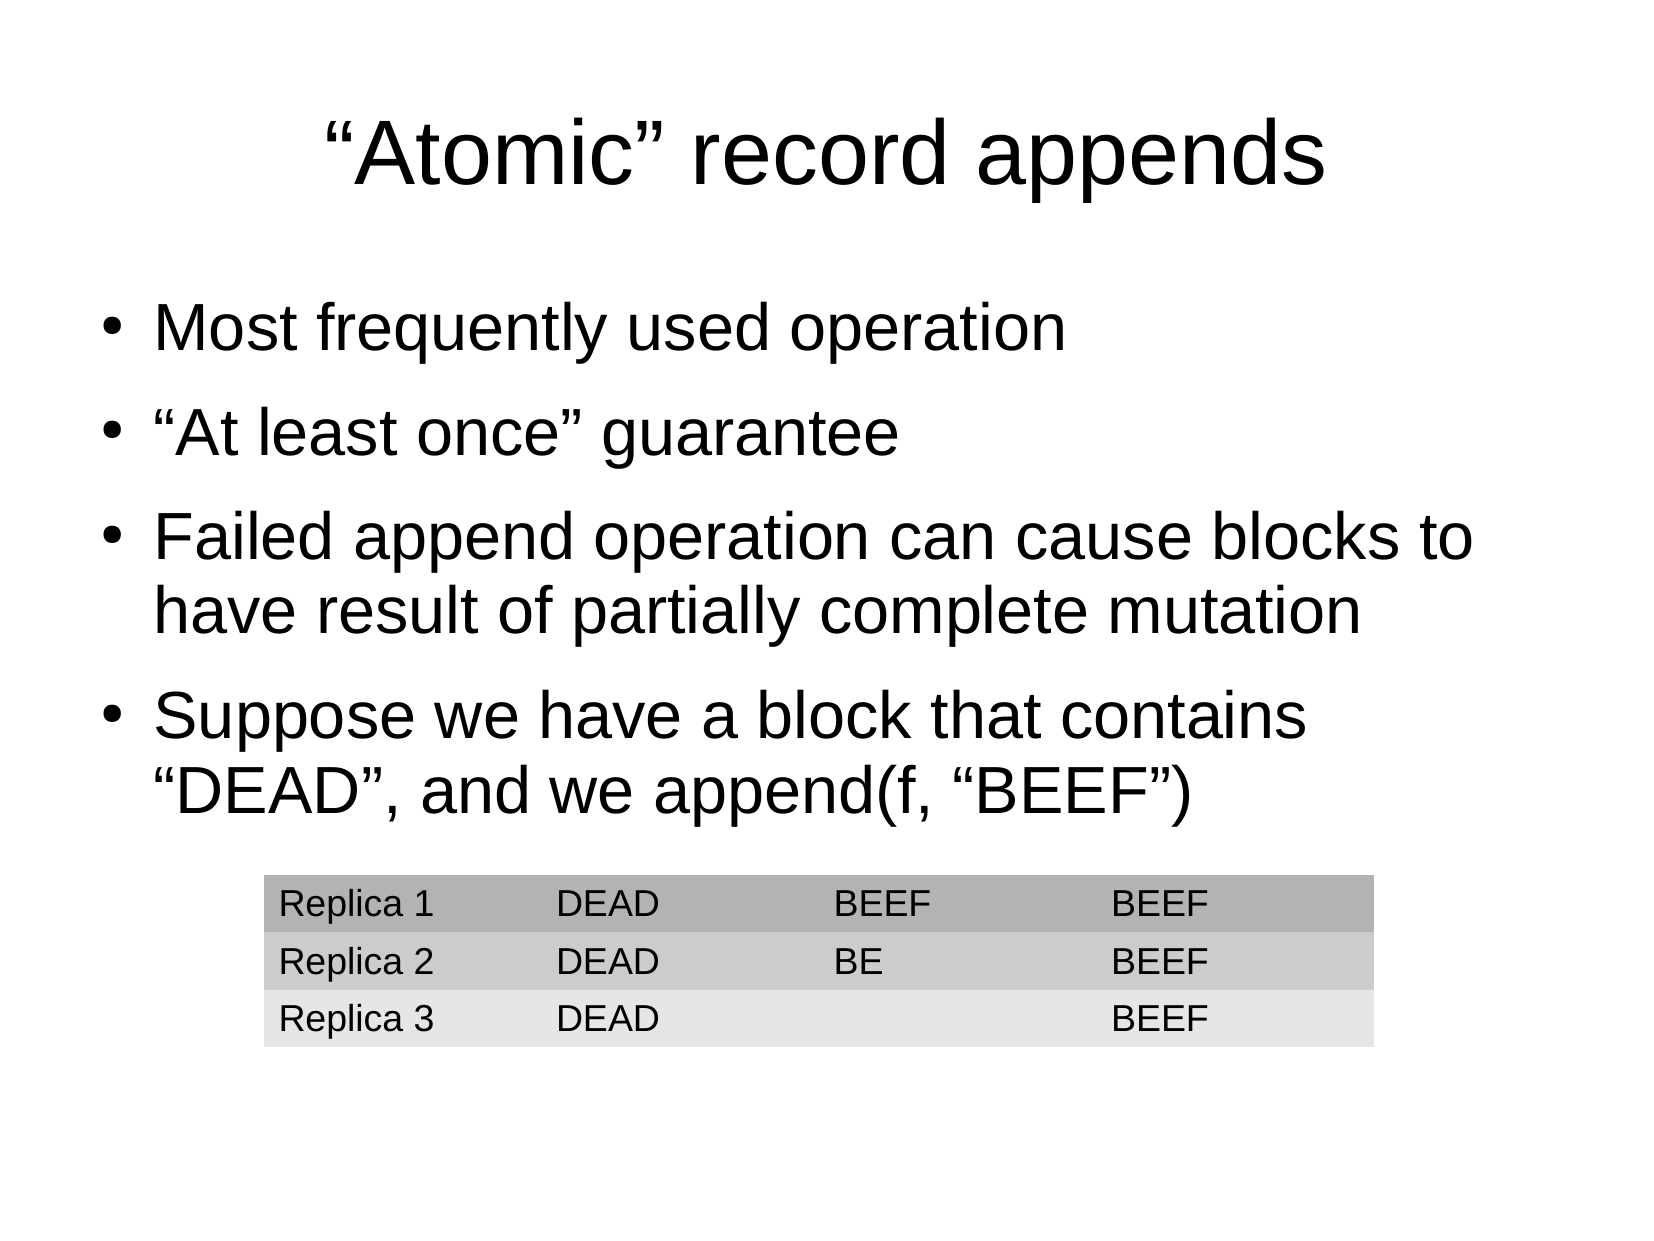

# “Atomic” record appends
Most frequently used operation
“At least once” guarantee
Failed append operation can cause blocks to have result of partially complete mutation
Suppose we have a block that contains “DEAD”, and we append(f, “BEEF”)
| Replica 1 | DEAD | BEEF | BEEF |
| --- | --- | --- | --- |
| Replica 2 | DEAD | BE | BEEF |
| Replica 3 | DEAD | | BEEF |